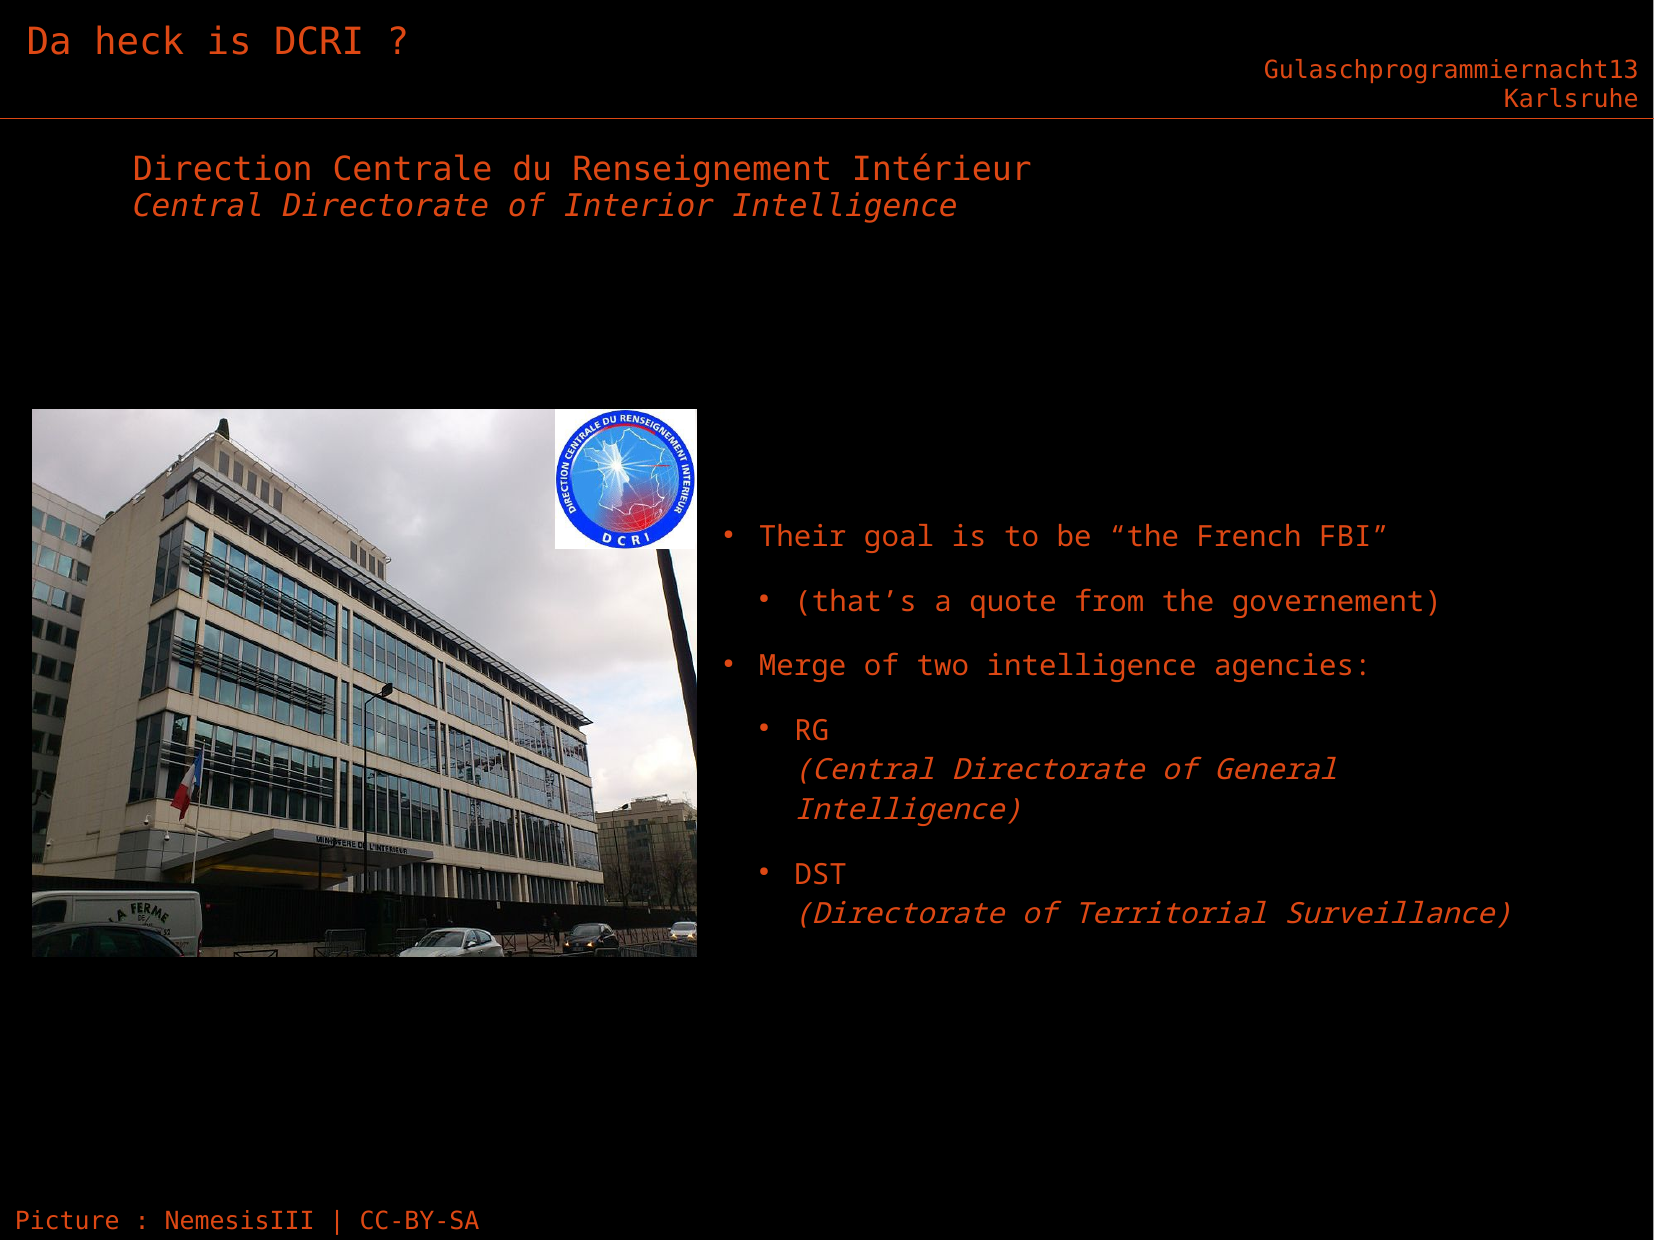

Da heck is DCRI ?
Gulaschprogrammiernacht13
Karlsruhe
Direction Centrale du Renseignement Intérieur
Central Directorate of Interior Intelligence
Their goal is to be “the French FBI”
(that’s a quote from the governement)
Merge of two intelligence agencies:
RG
(Central Directorate of General Intelligence)
DST
(Directorate of Territorial Surveillance)
Picture : NemesisIII | CC-BY-SA